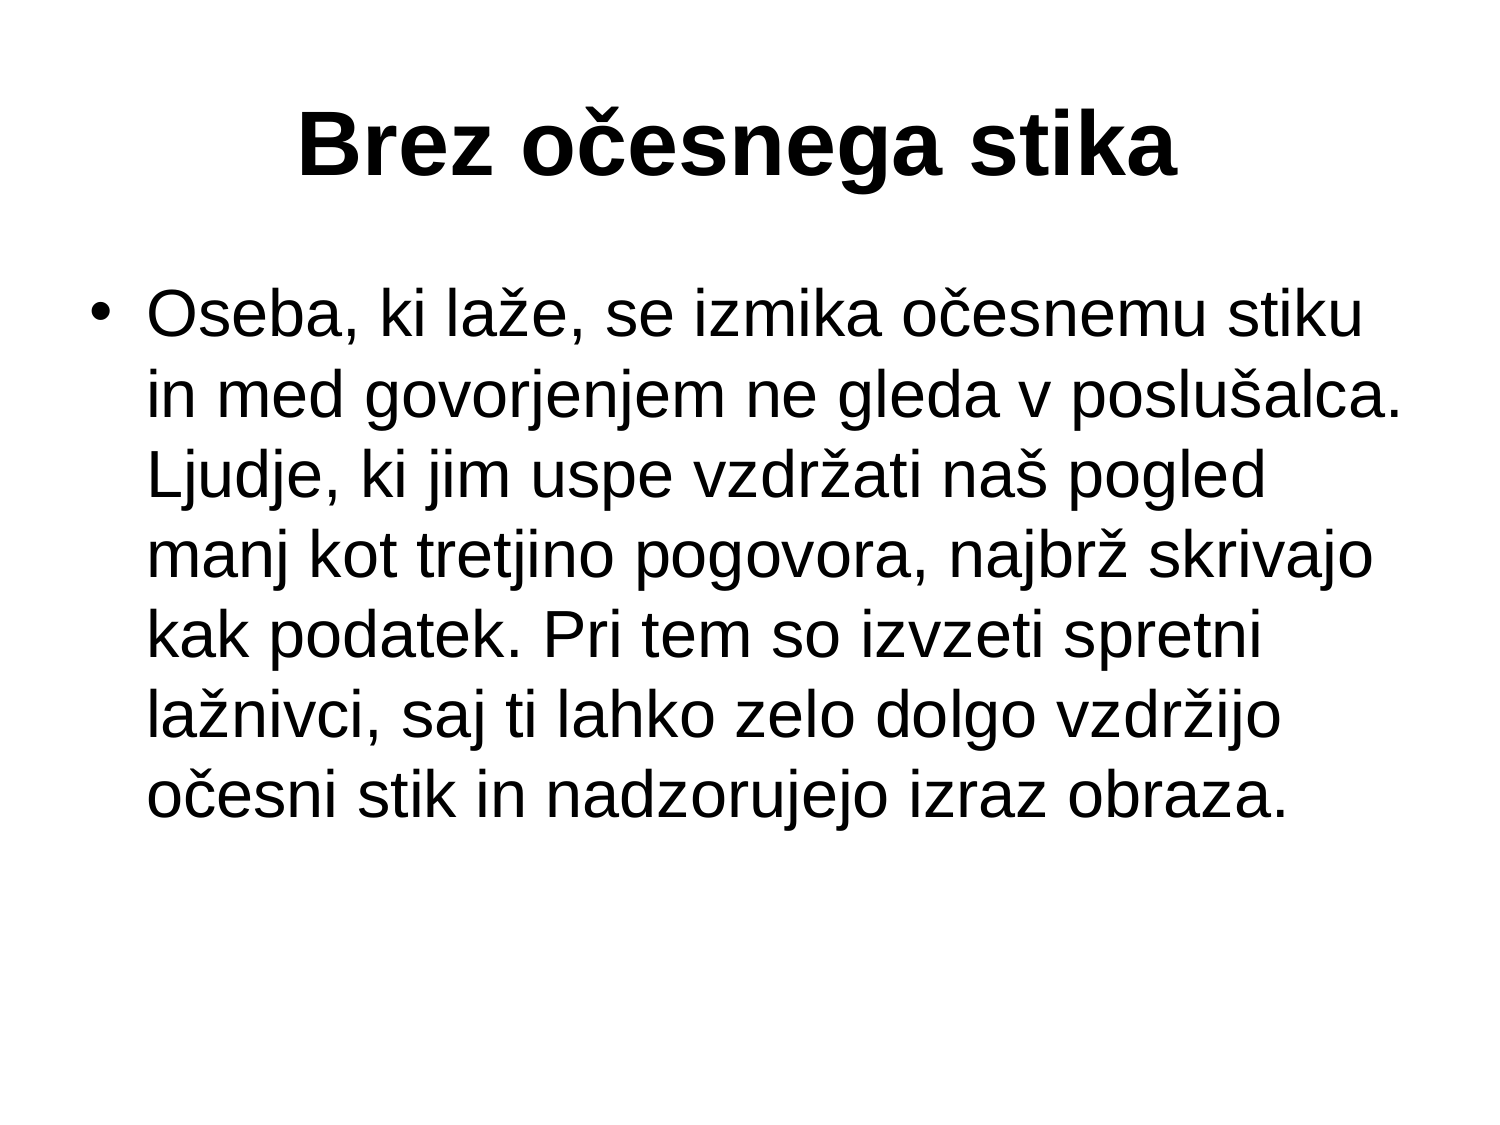

# Brez očesnega stika
Oseba, ki laže, se izmika očesnemu stiku in med govorjenjem ne gleda v poslušalca. Ljudje, ki jim uspe vzdržati naš pogled manj kot tretjino pogovora, najbrž skrivajo kak podatek. Pri tem so izvzeti spretni lažnivci, saj ti lahko zelo dolgo vzdržijo očesni stik in nadzorujejo izraz obraza.